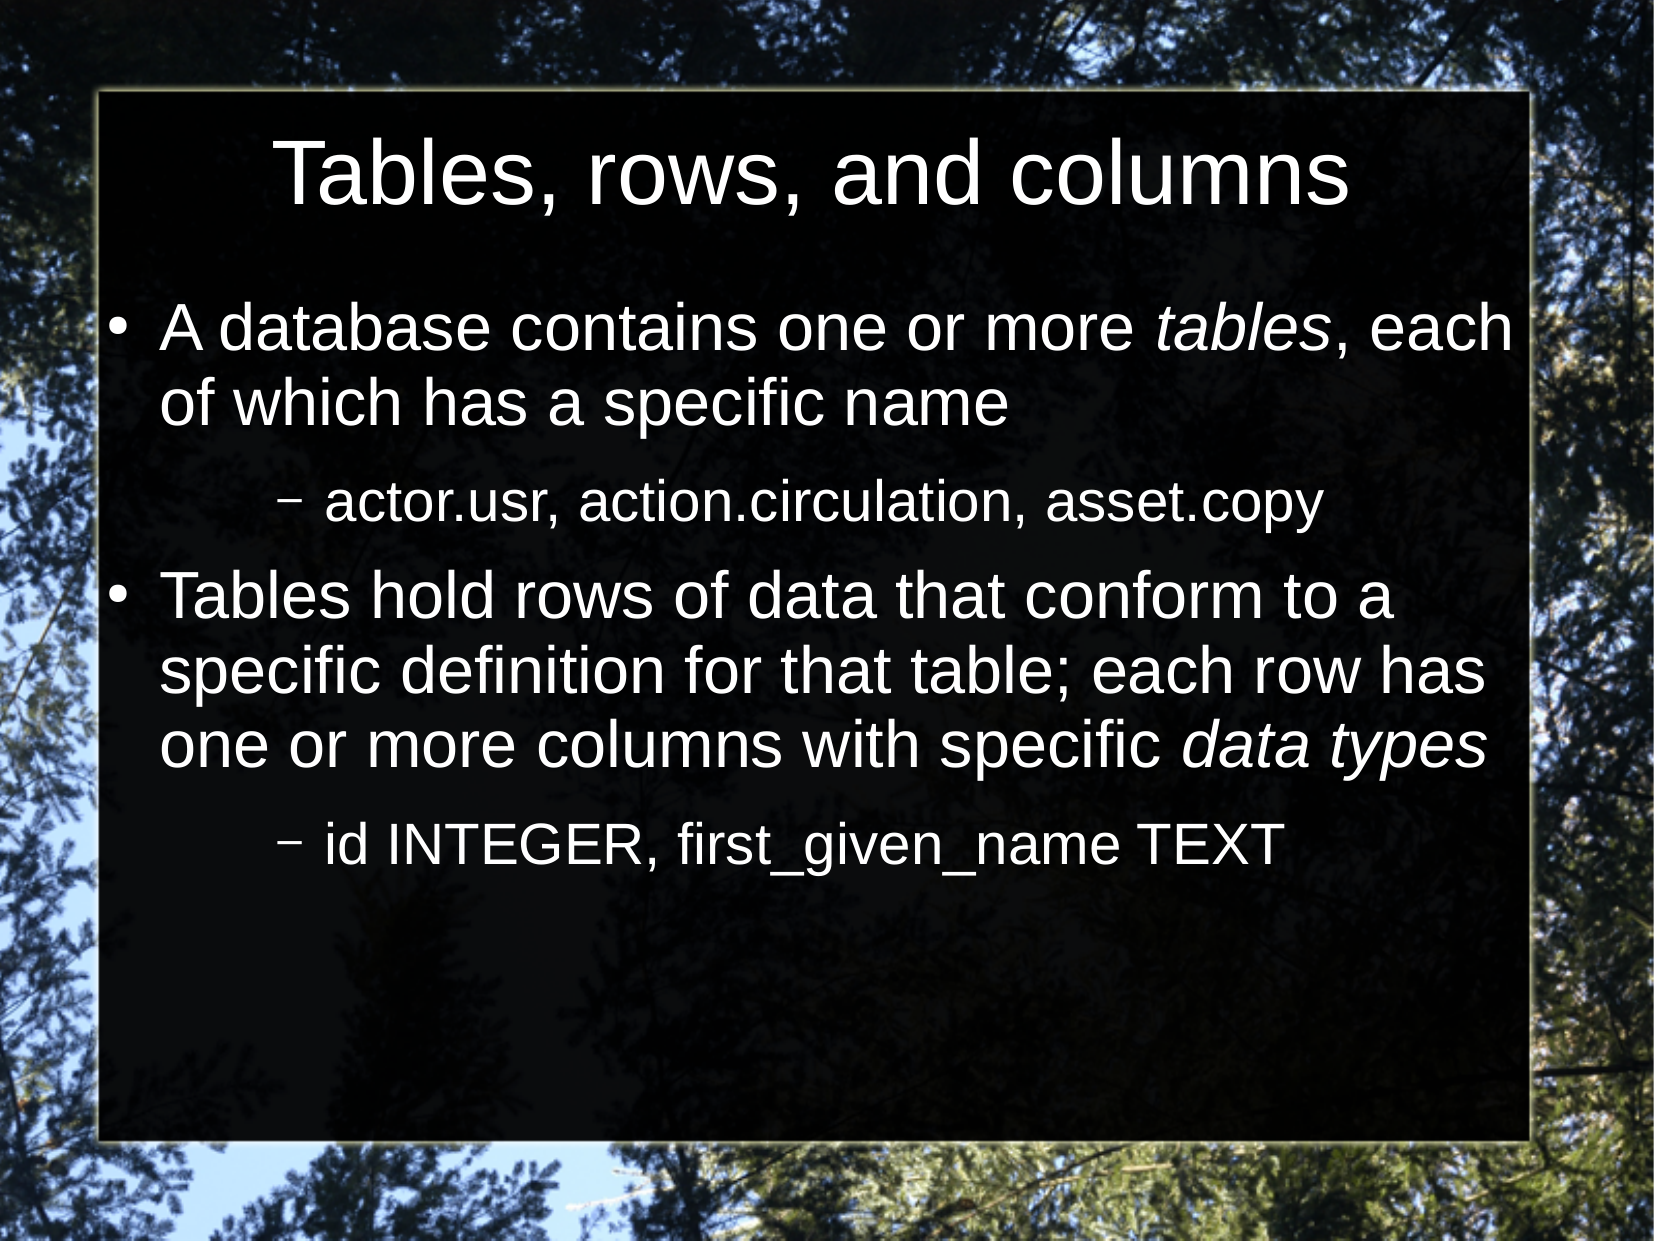

# Tables, rows, and columns
A database contains one or more tables, each of which has a specific name
actor.usr, action.circulation, asset.copy
Tables hold rows of data that conform to a specific definition for that table; each row has one or more columns with specific data types
id INTEGER, first_given_name TEXT